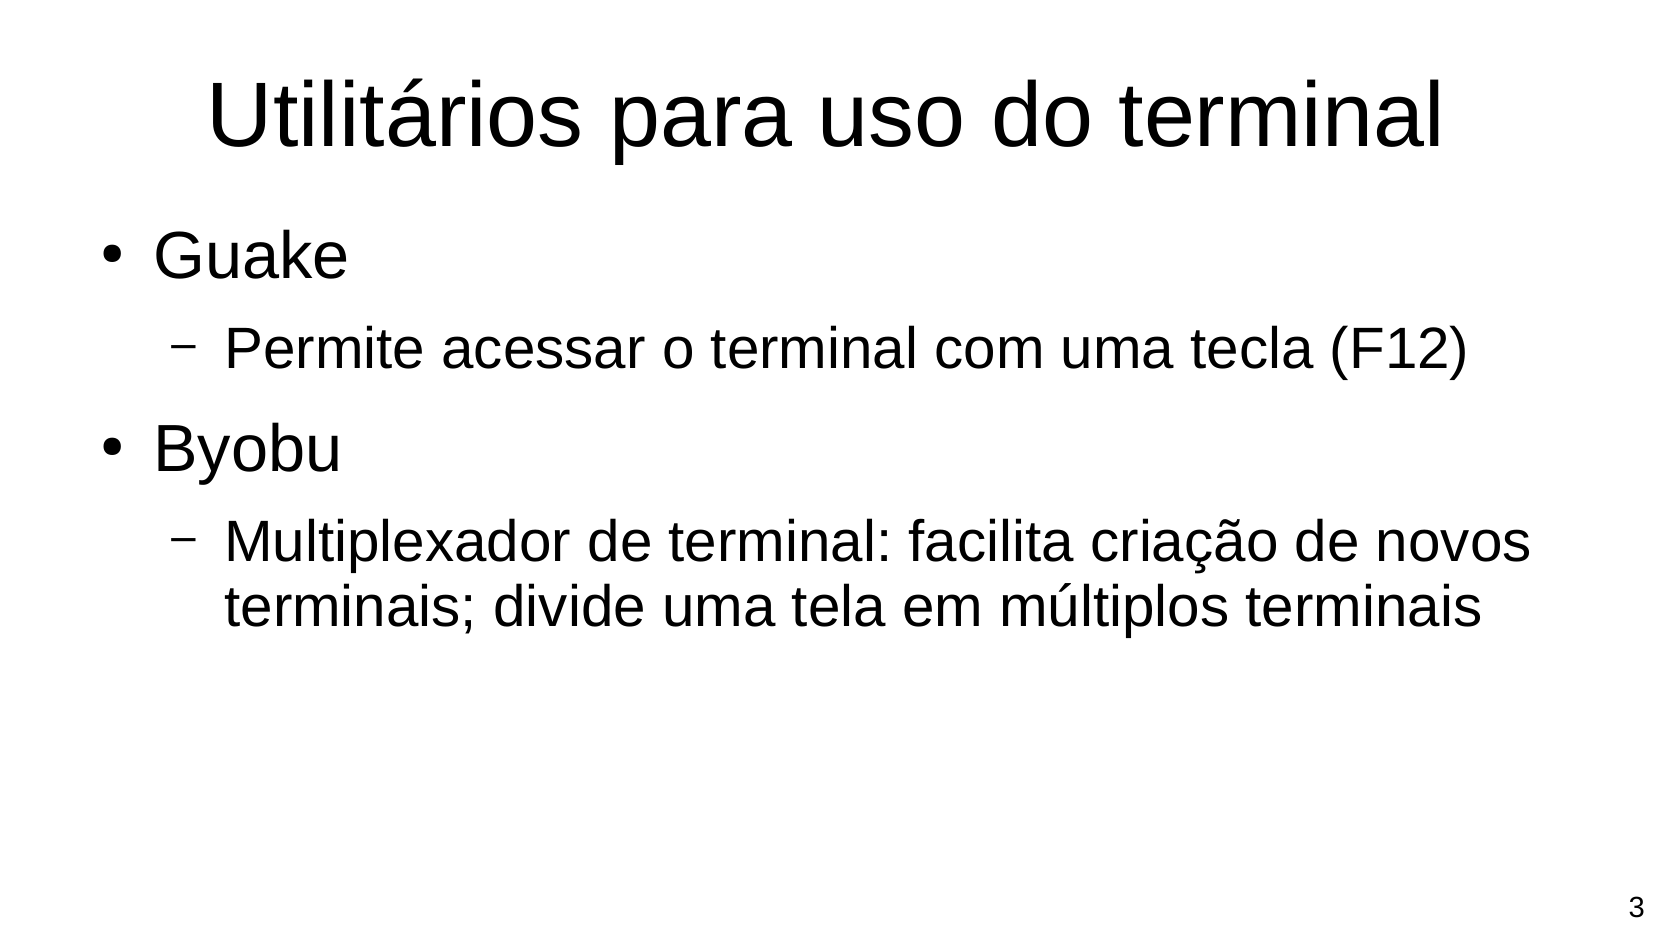

# Utilitários para uso do terminal
Guake
Permite acessar o terminal com uma tecla (F12)
Byobu
Multiplexador de terminal: facilita criação de novos terminais; divide uma tela em múltiplos terminais